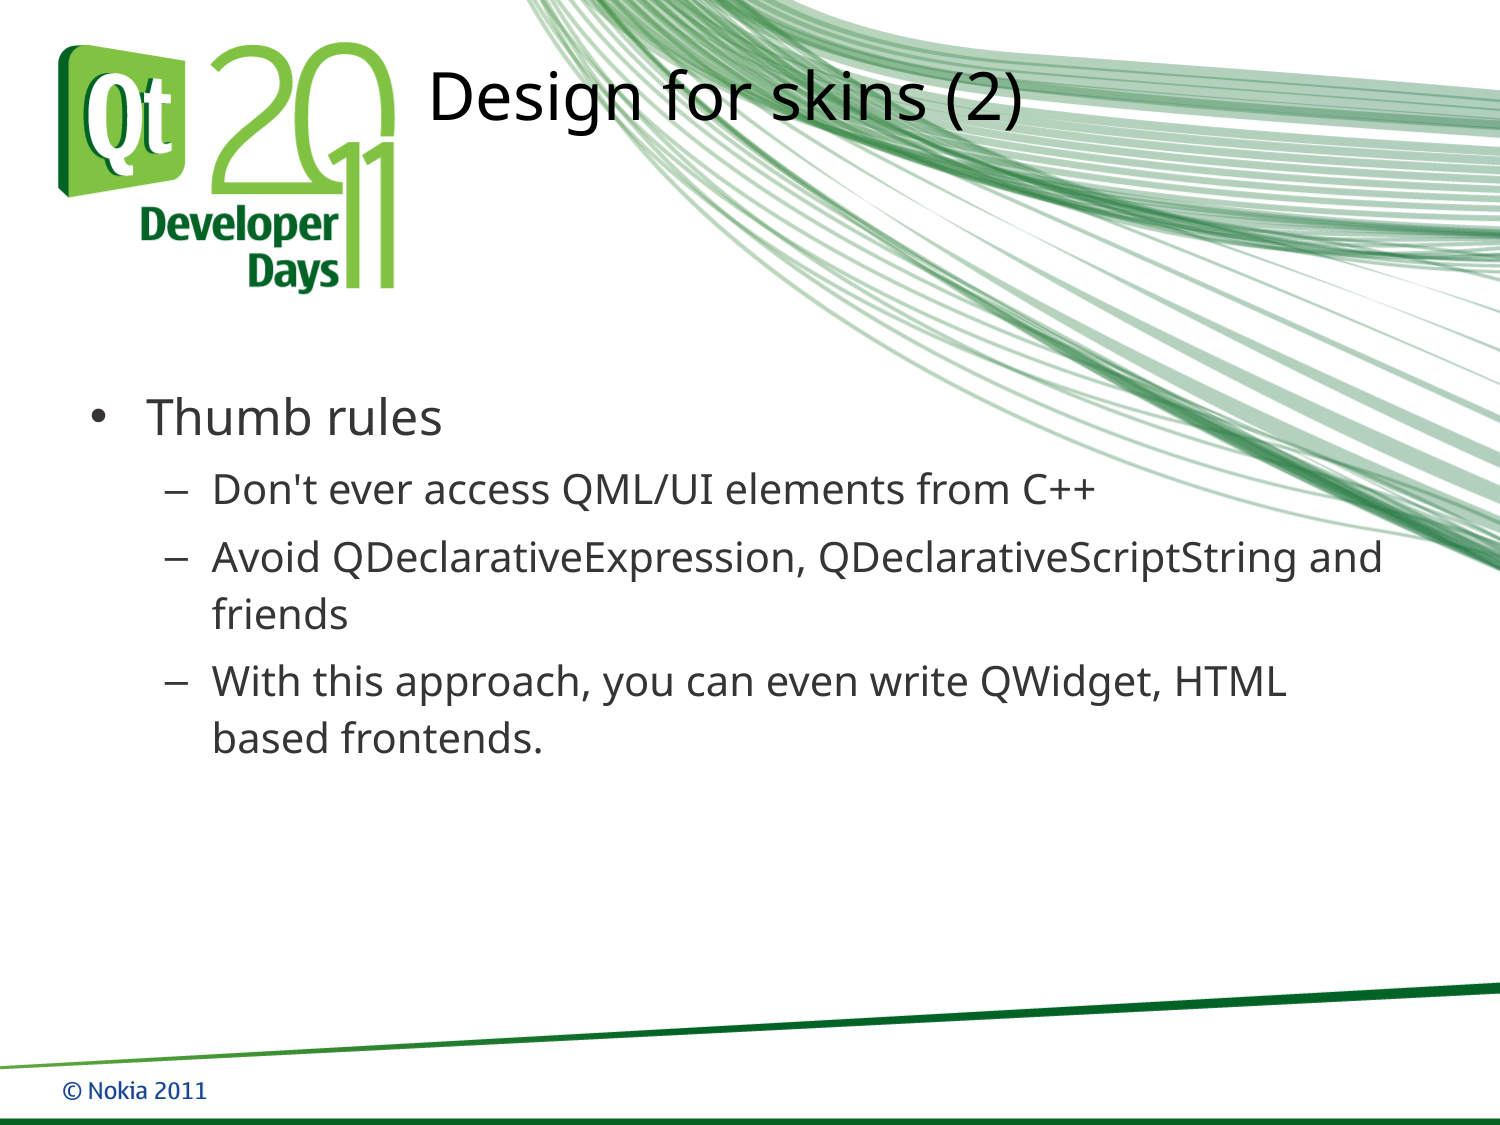

# Design for skins (2)
Thumb rules
Don't ever access QML/UI elements from C++
Avoid QDeclarativeExpression, QDeclarativeScriptString and friends
With this approach, you can even write QWidget, HTML based frontends.